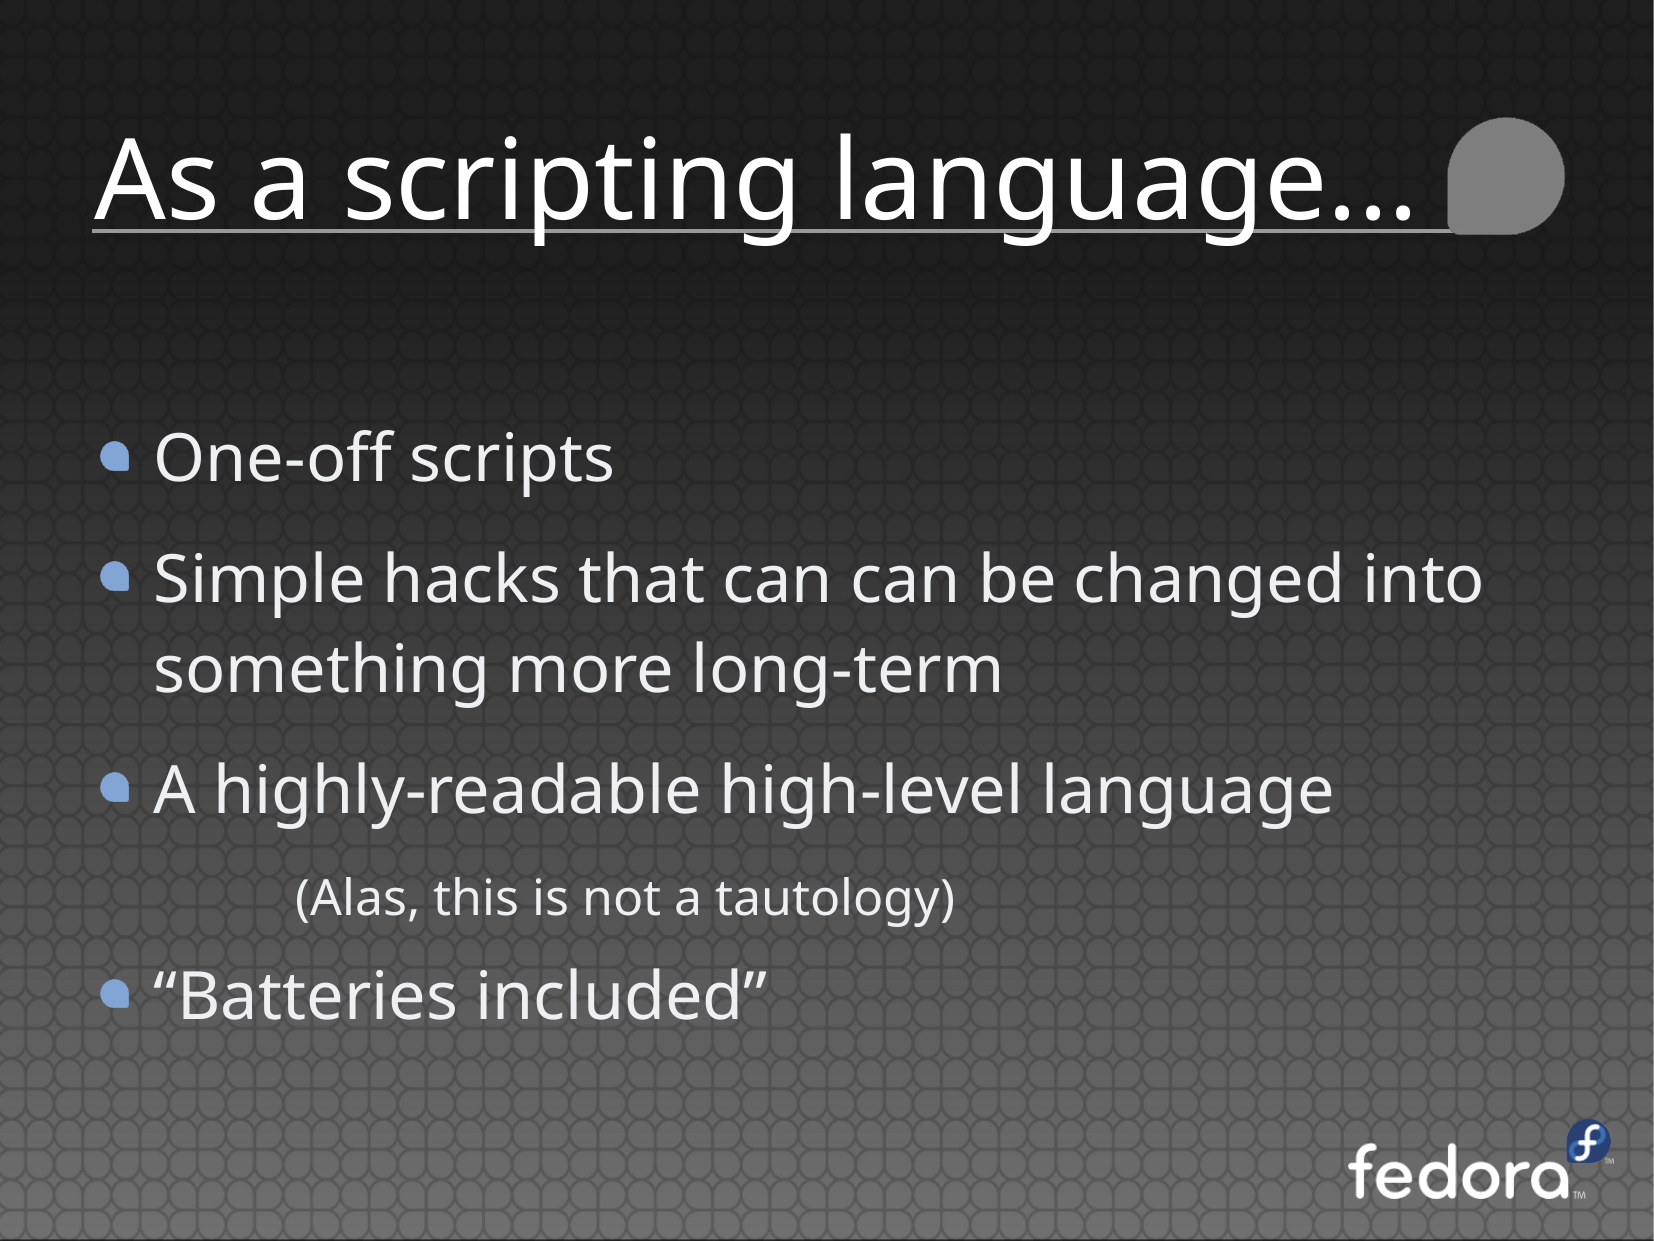

As a scripting language...
# One-off scripts
Simple hacks that can can be changed into something more long-term
A highly-readable high-level language
(Alas, this is not a tautology)
“Batteries included”